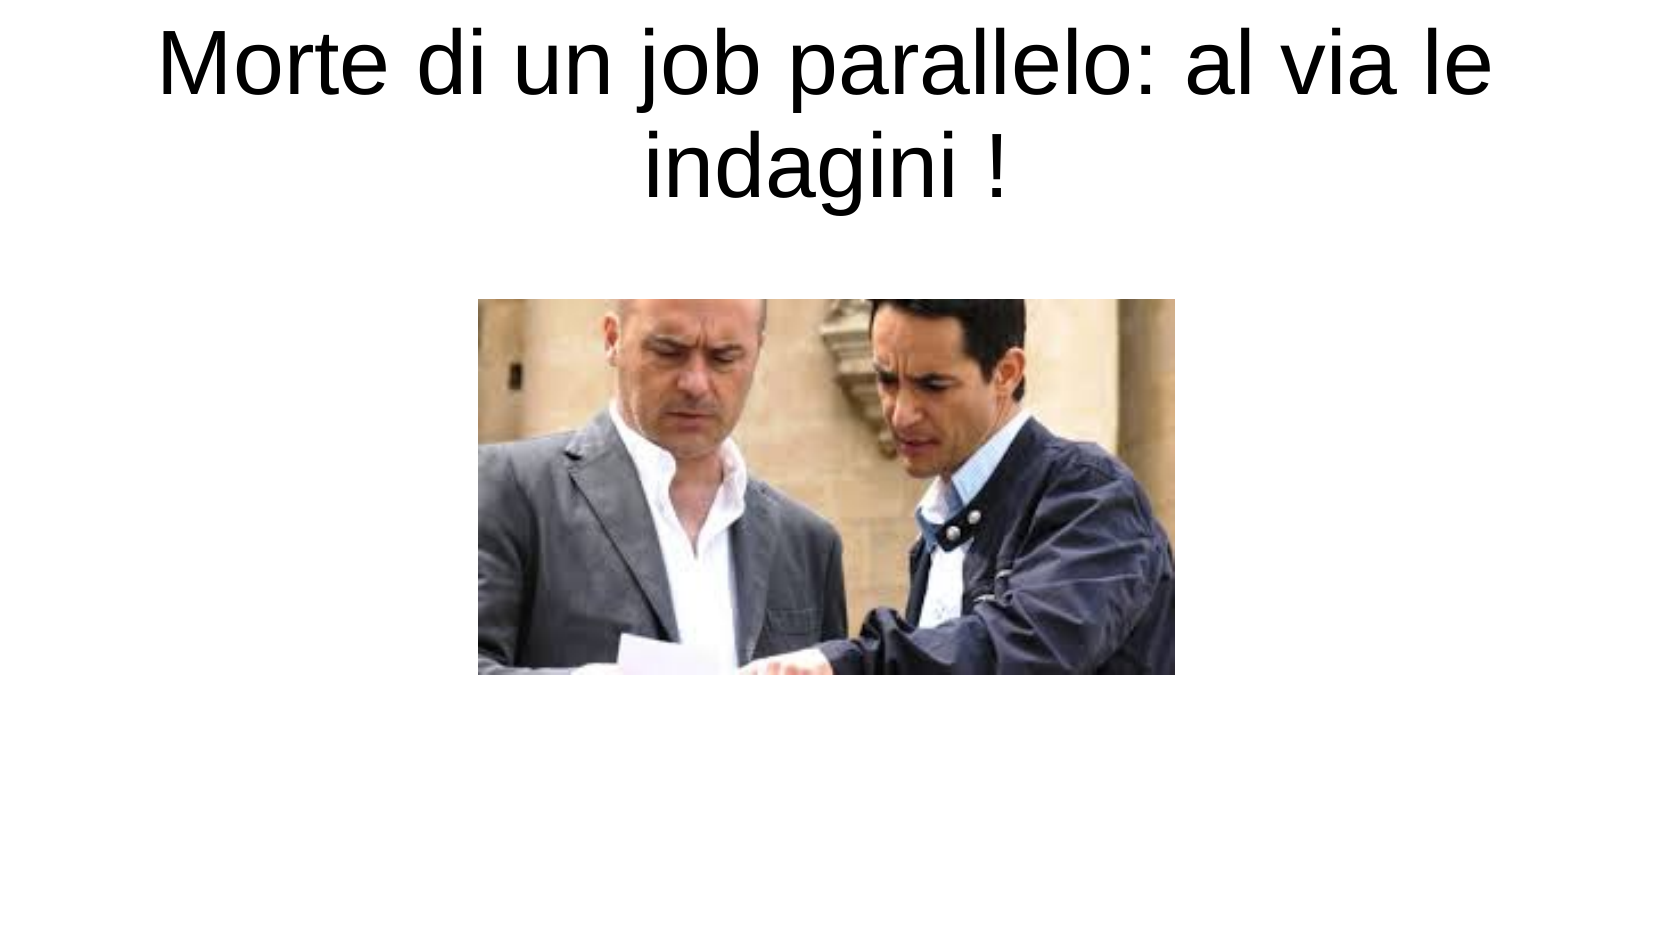

# Morte di un job parallelo: al via le indagini !